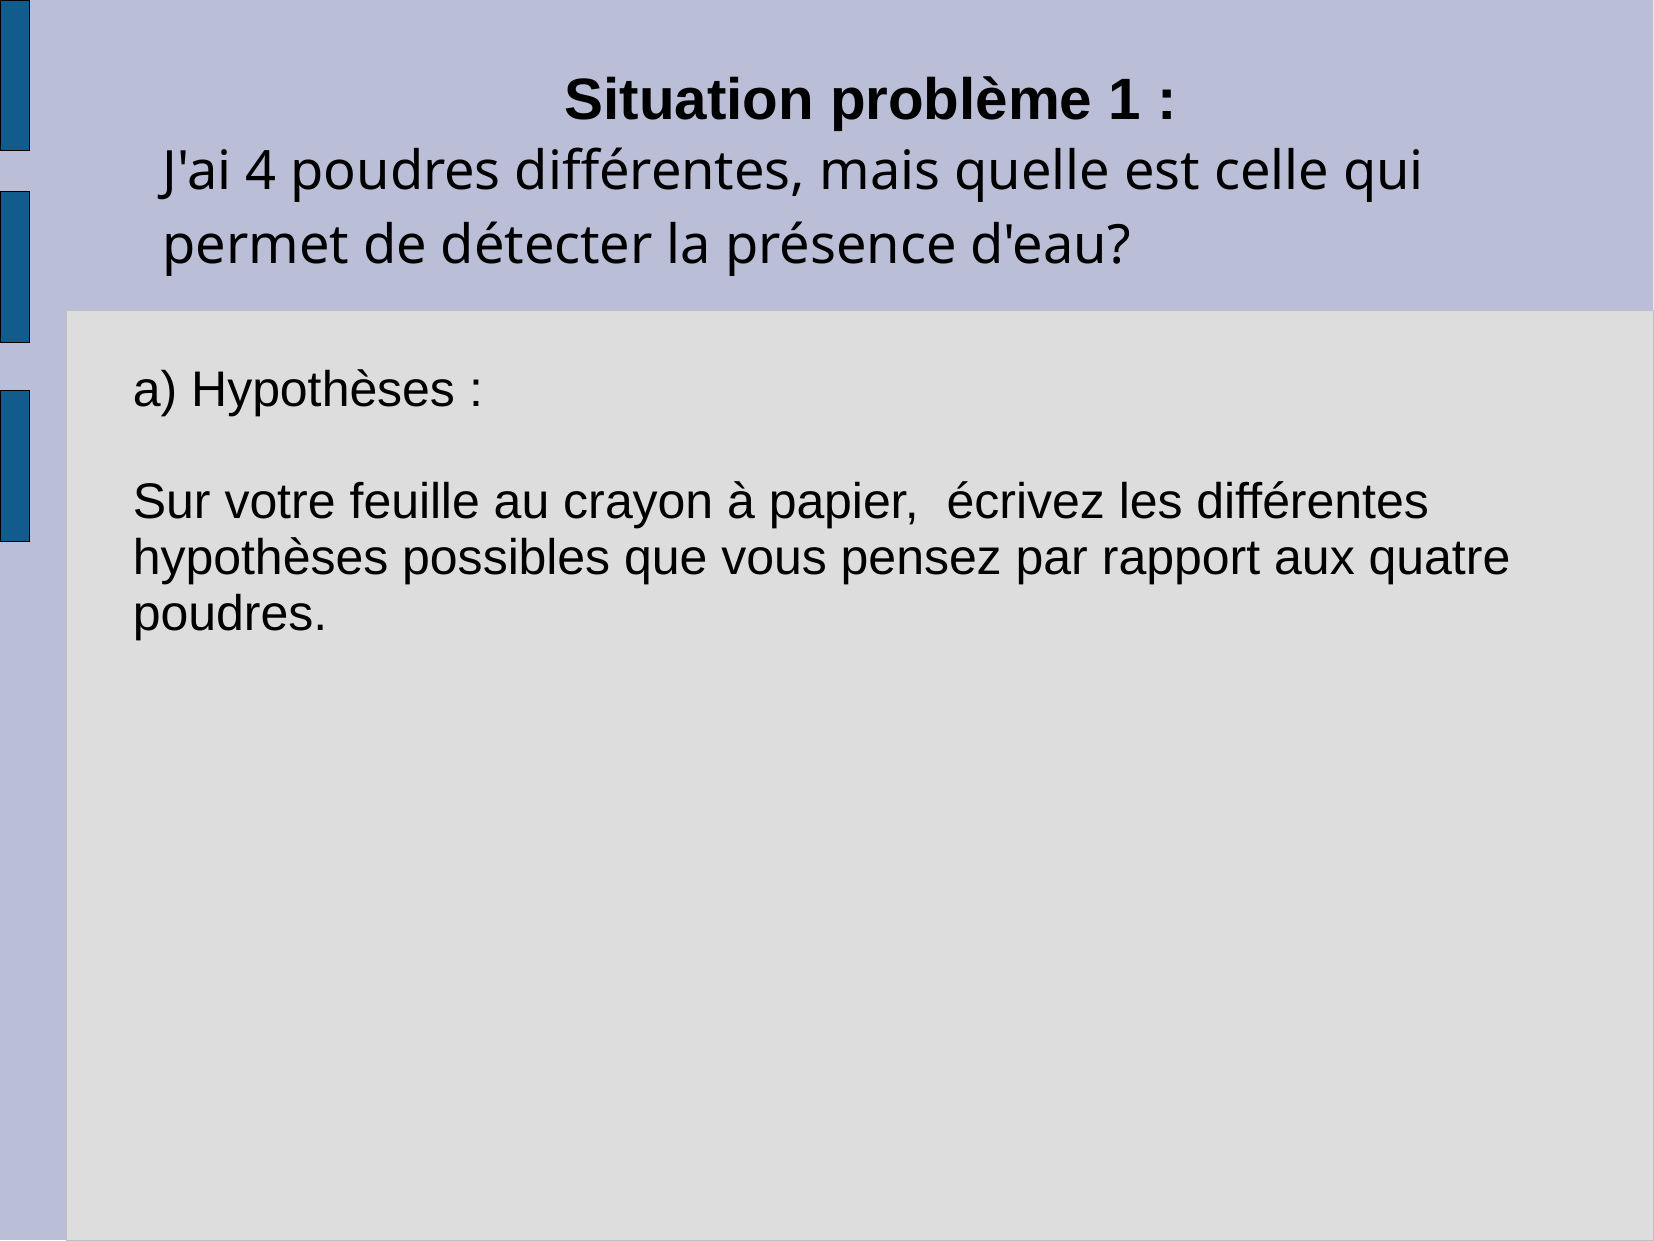

Situation problème 1 :
J'ai 4 poudres différentes, mais quelle est celle qui permet de détecter la présence d'eau?
a) Hypothèses :
Sur votre feuille au crayon à papier, écrivez les différentes hypothèses possibles que vous pensez par rapport aux quatre poudres.